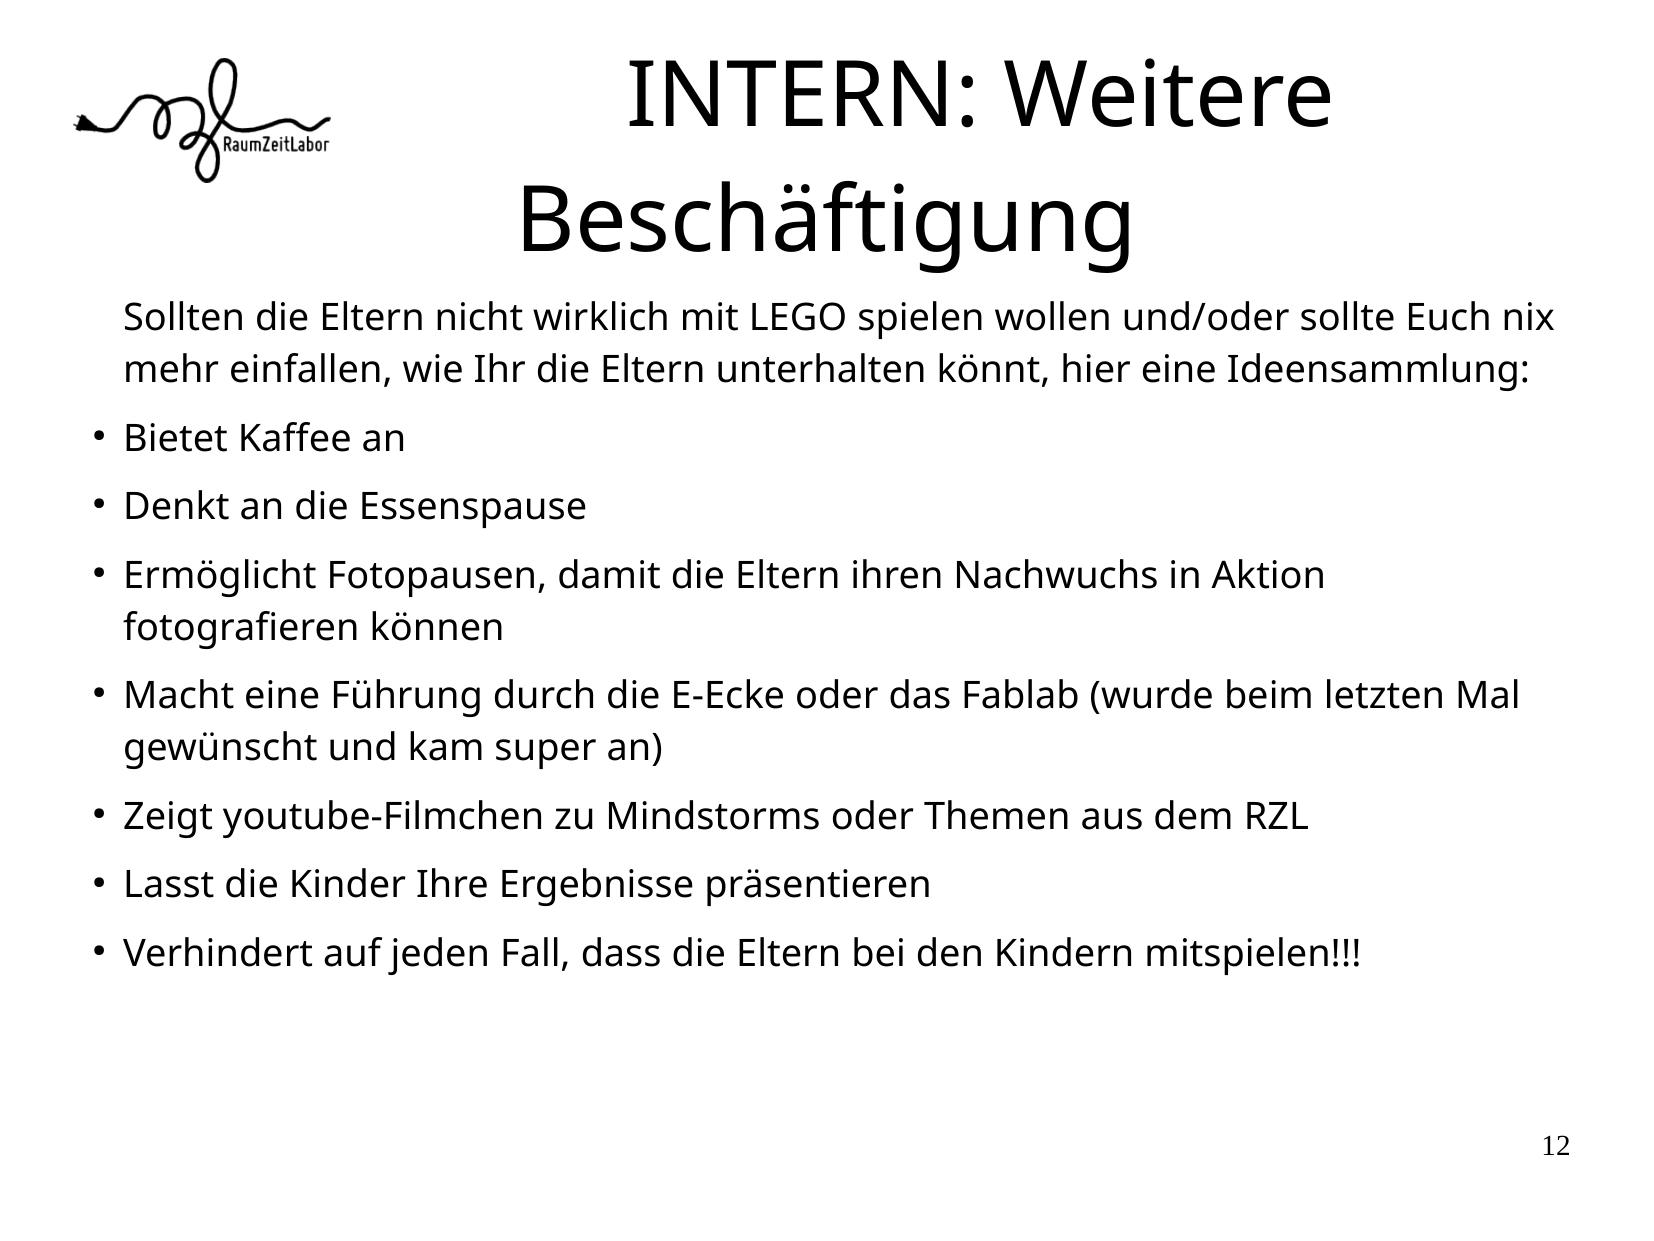

# INTERN: Weitere Beschäftigung
Sollten die Eltern nicht wirklich mit LEGO spielen wollen und/oder sollte Euch nix mehr einfallen, wie Ihr die Eltern unterhalten könnt, hier eine Ideensammlung:
Bietet Kaffee an
Denkt an die Essenspause
Ermöglicht Fotopausen, damit die Eltern ihren Nachwuchs in Aktion fotografieren können
Macht eine Führung durch die E-Ecke oder das Fablab (wurde beim letzten Mal gewünscht und kam super an)
Zeigt youtube-Filmchen zu Mindstorms oder Themen aus dem RZL
Lasst die Kinder Ihre Ergebnisse präsentieren
Verhindert auf jeden Fall, dass die Eltern bei den Kindern mitspielen!!!
12